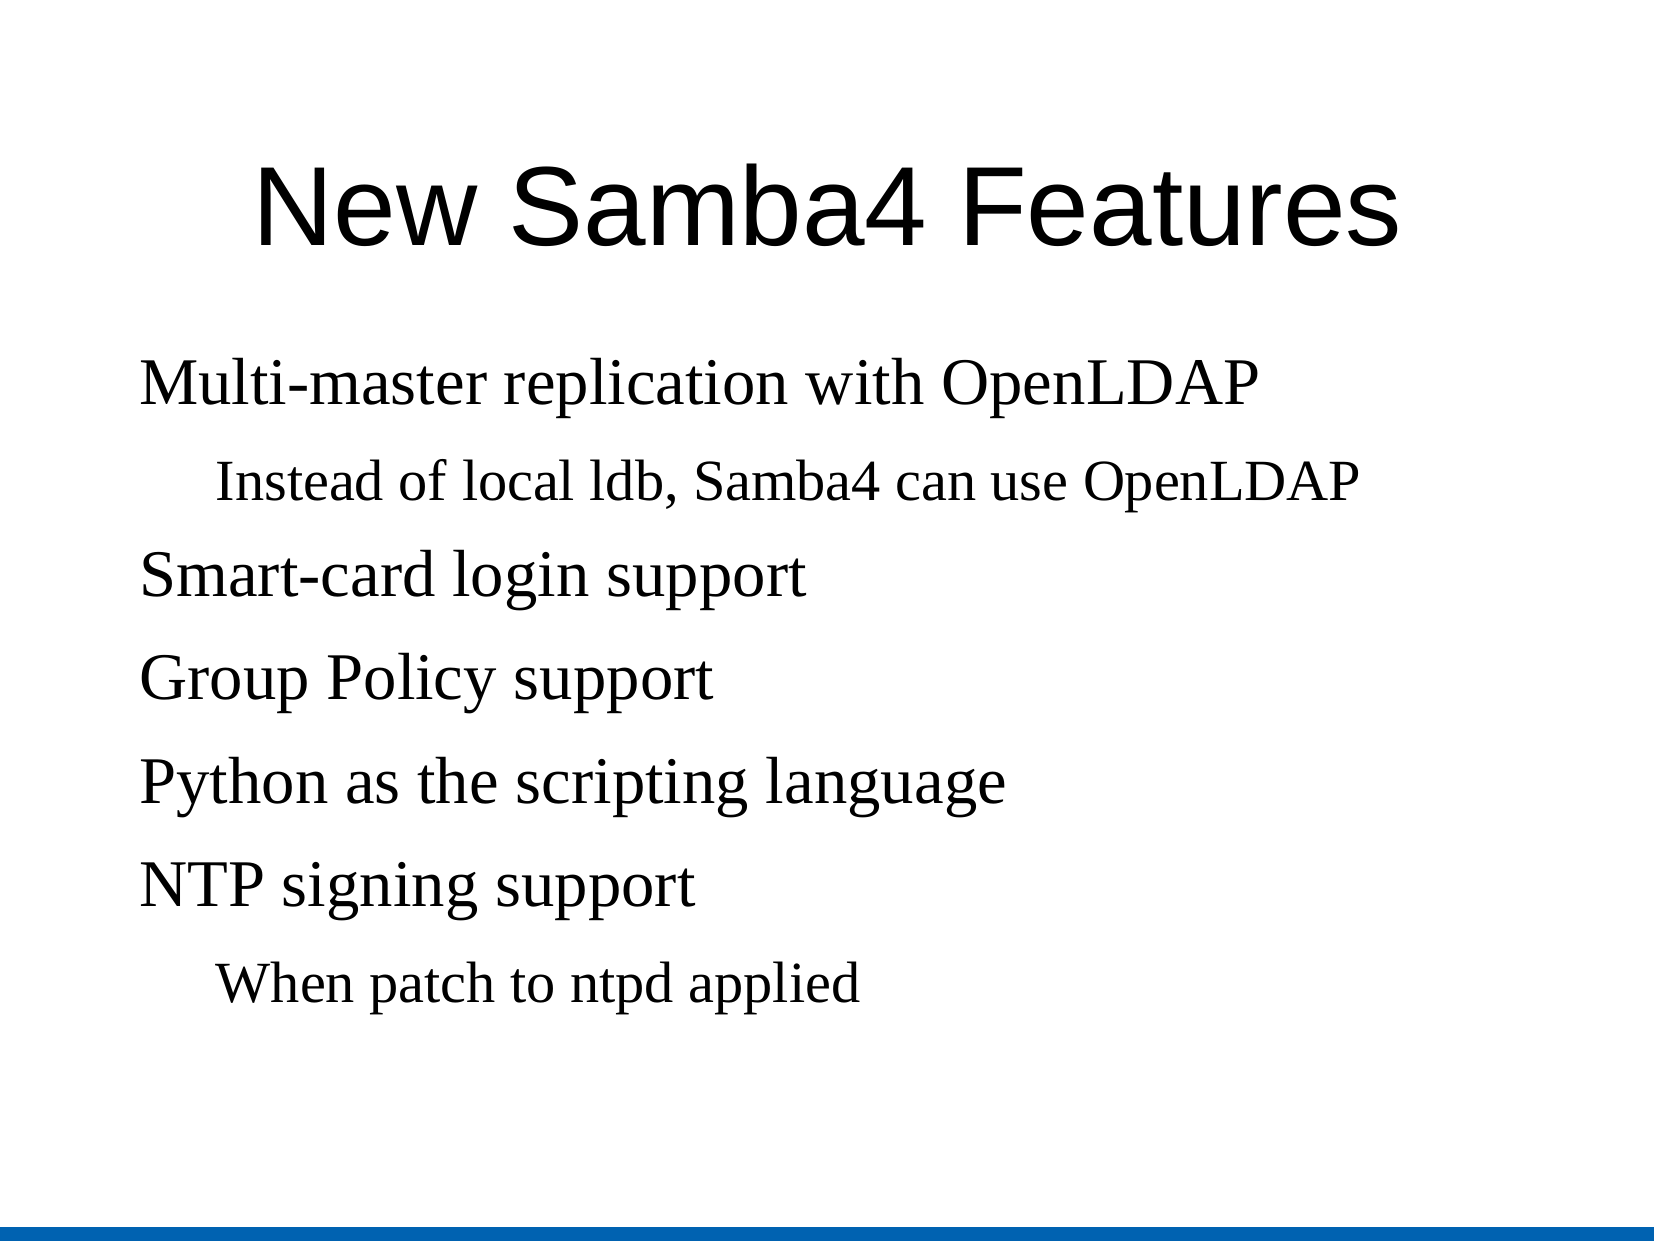

# New Samba4 Features
Multi-master replication with OpenLDAP
Instead of local ldb, Samba4 can use OpenLDAP
Smart-card login support
Group Policy support
Python as the scripting language
NTP signing support
When patch to ntpd applied